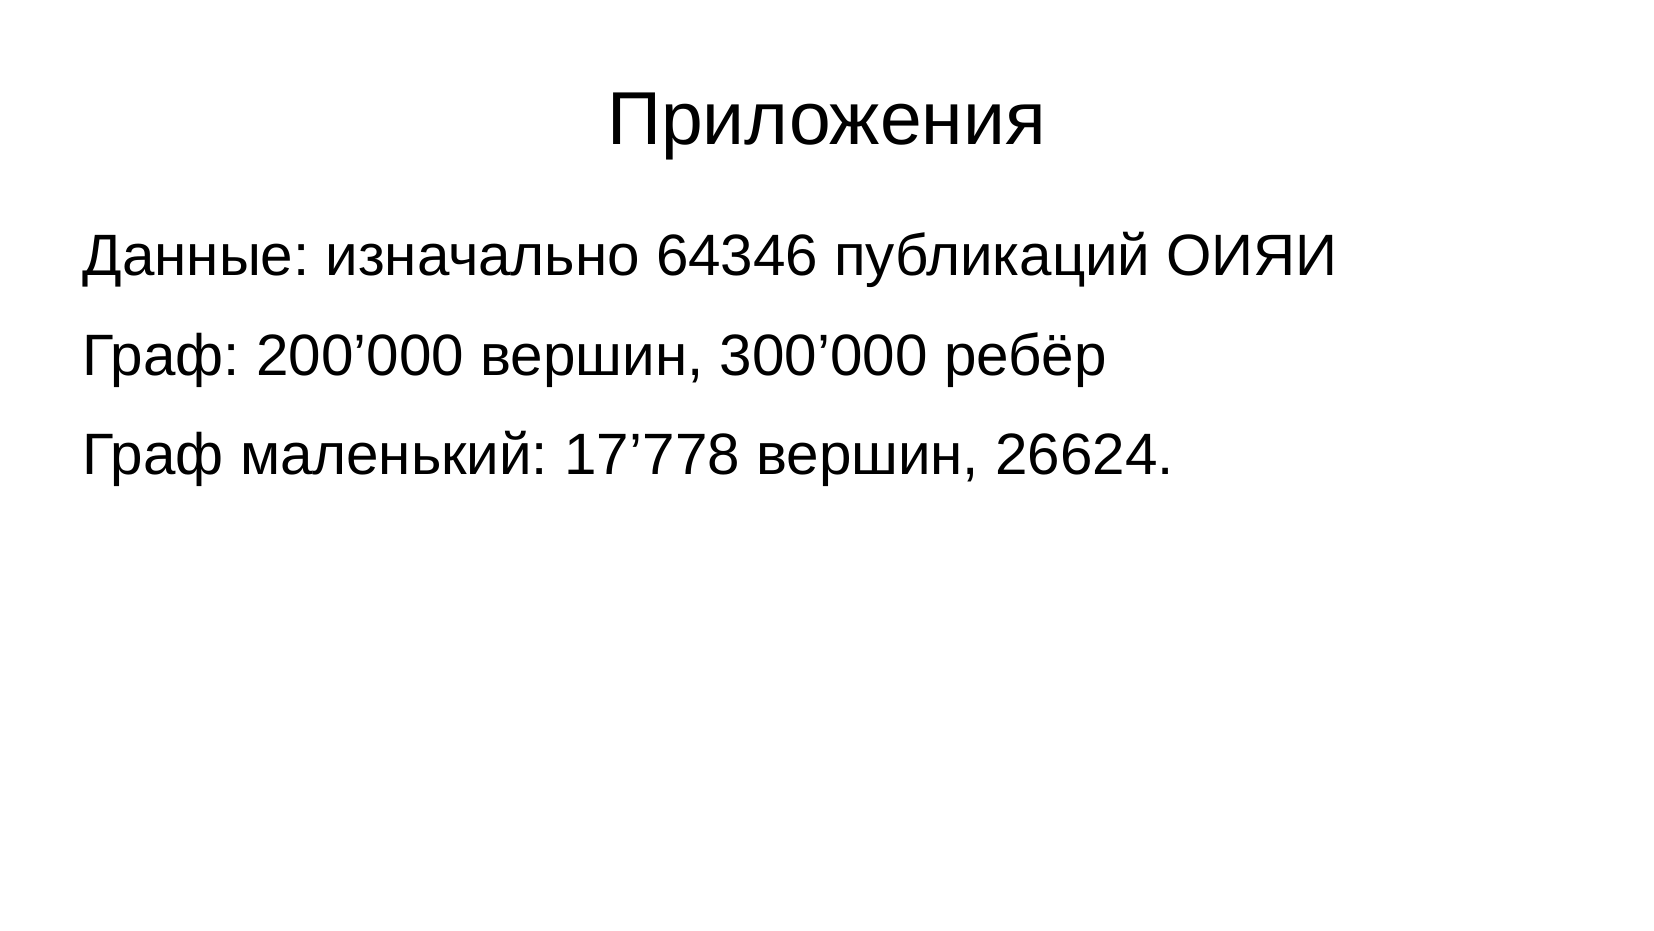

# Приложения
Данные: изначально 64346 публикаций ОИЯИ
Граф: 200’000 вершин, 300’000 ребёр
Граф маленький: 17’778 вершин, 26624.